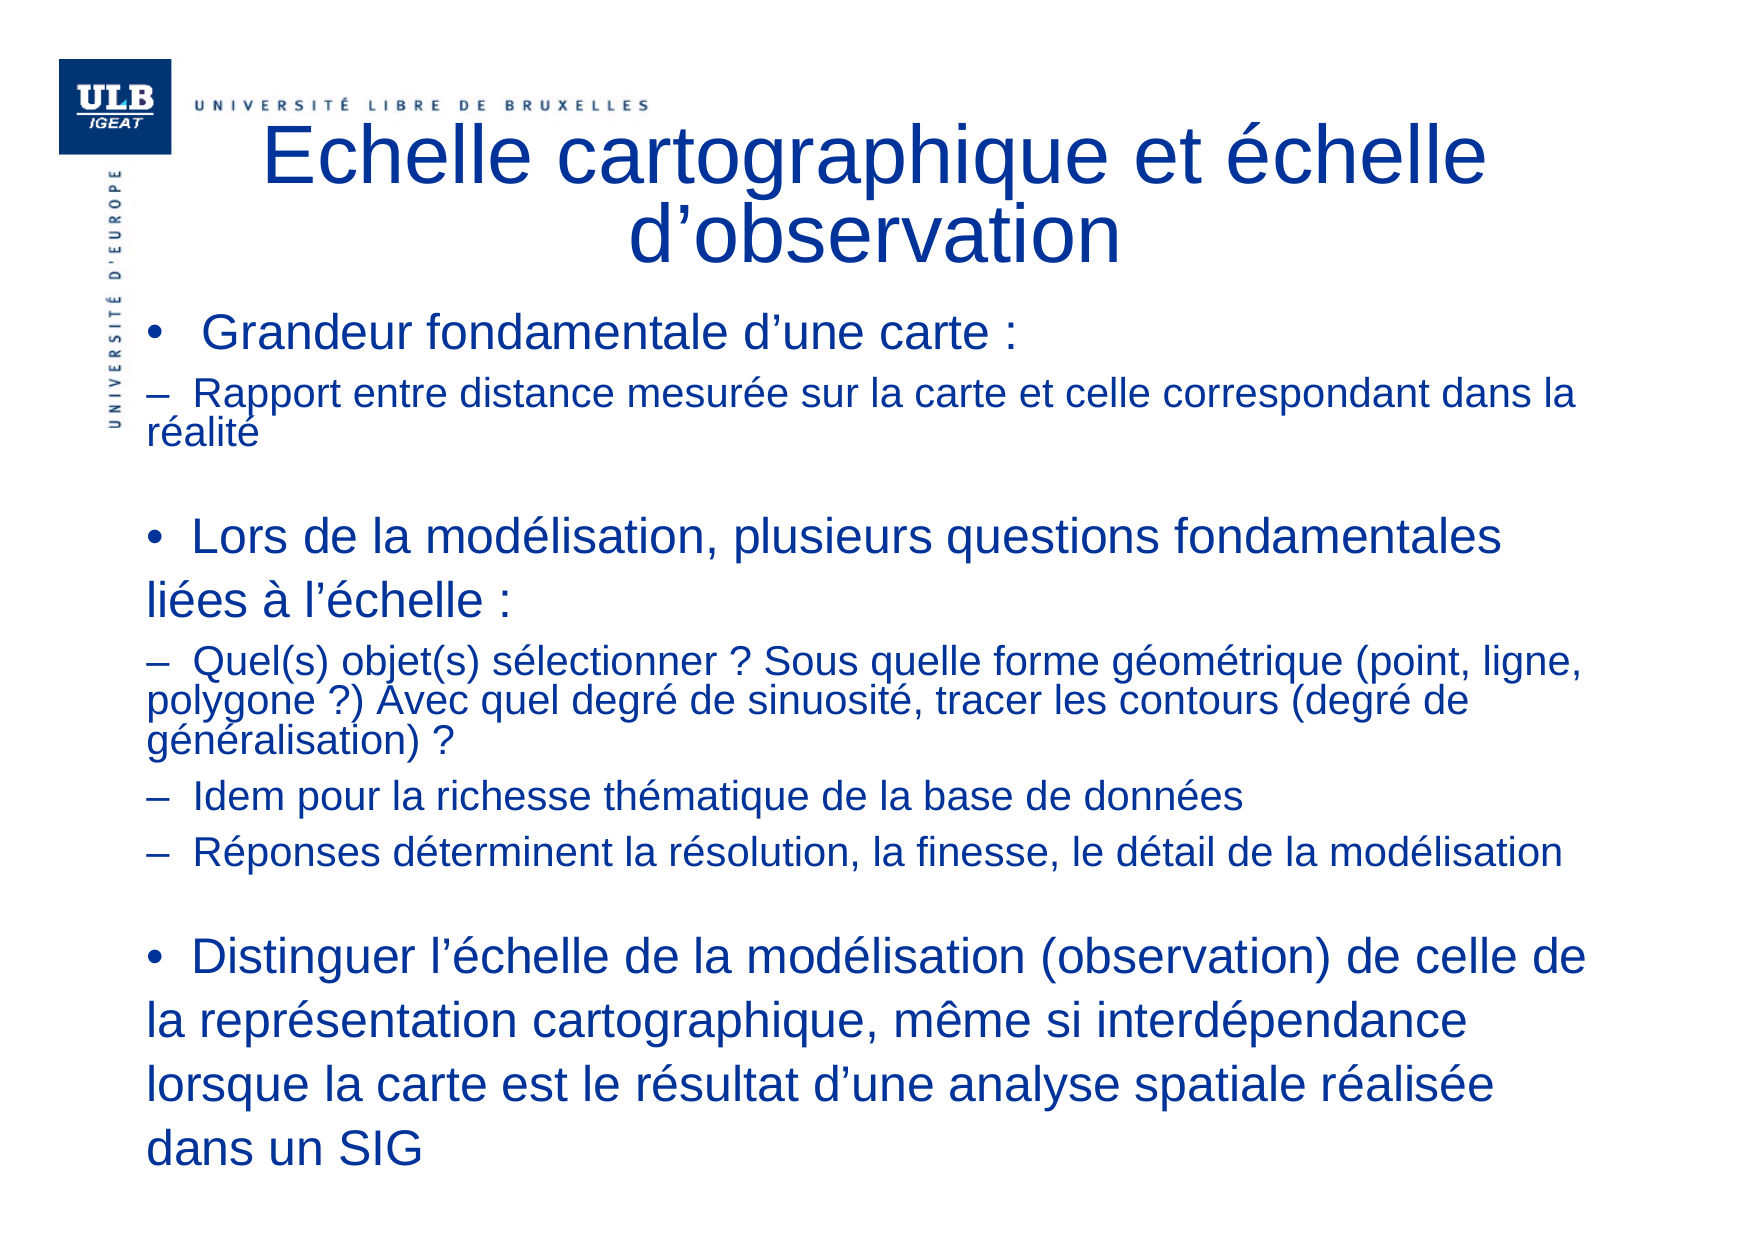

# Echelle cartographique et échelle d’observation
Grandeur fondamentale d’une carte :
– Rapport entre distance mesurée sur la carte et celle correspondant dans la réalité
• Lors de la modélisation, plusieurs questions fondamentales
liées à l’échelle :
– Quel(s) objet(s) sélectionner ? Sous quelle forme géométrique (point, ligne, polygone ?) Avec quel degré de sinuosité, tracer les contours (degré de généralisation) ?
– Idem pour la richesse thématique de la base de données
– Réponses déterminent la résolution, la finesse, le détail de la modélisation
• Distinguer l’échelle de la modélisation (observation) de celle de
la représentation cartographique, même si interdépendance
lorsque la carte est le résultat d’une analyse spatiale réalisée
dans un SIG